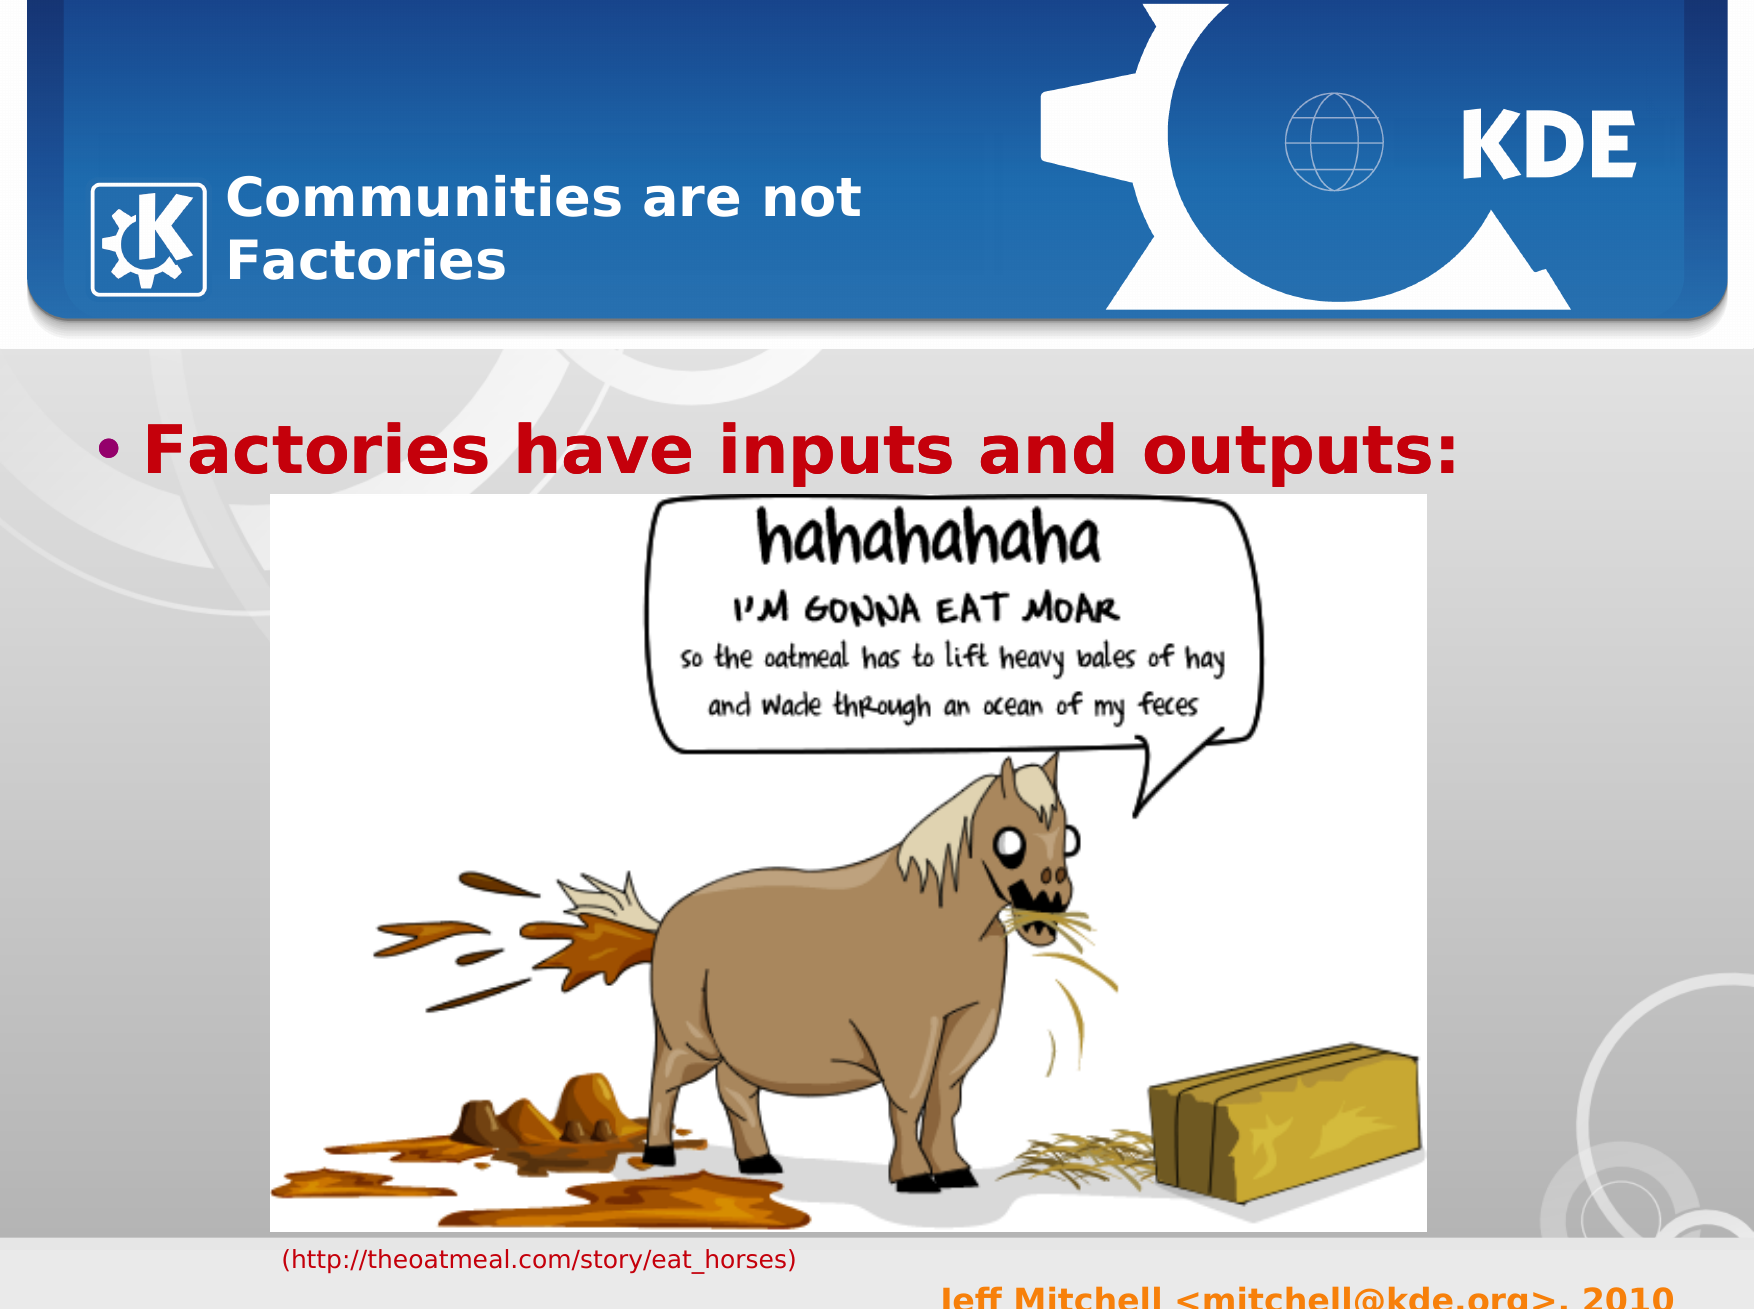

# Communities are not Factories
Factories have inputs and outputs:
Factories have inputs and outputs:
(http://theoatmeal.com/story/eat_horses)